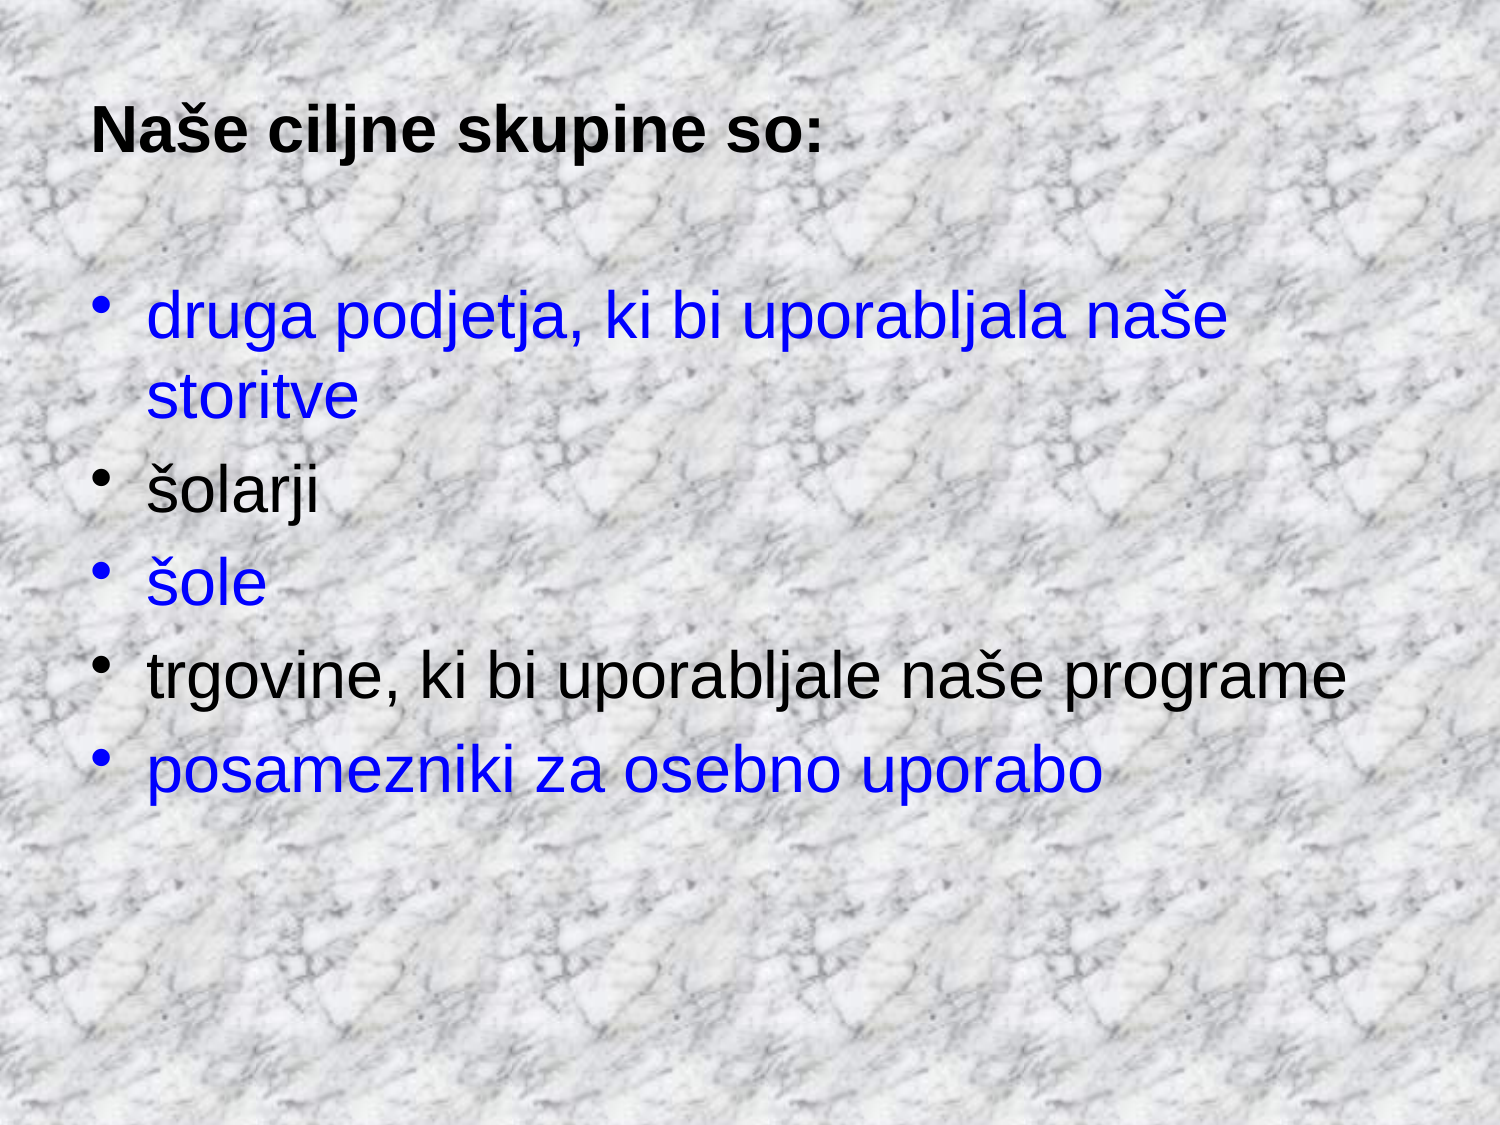

# Naše ciljne skupine so:
druga podjetja, ki bi uporabljala naše storitve
šolarji
šole
trgovine, ki bi uporabljale naše programe
posamezniki za osebno uporabo